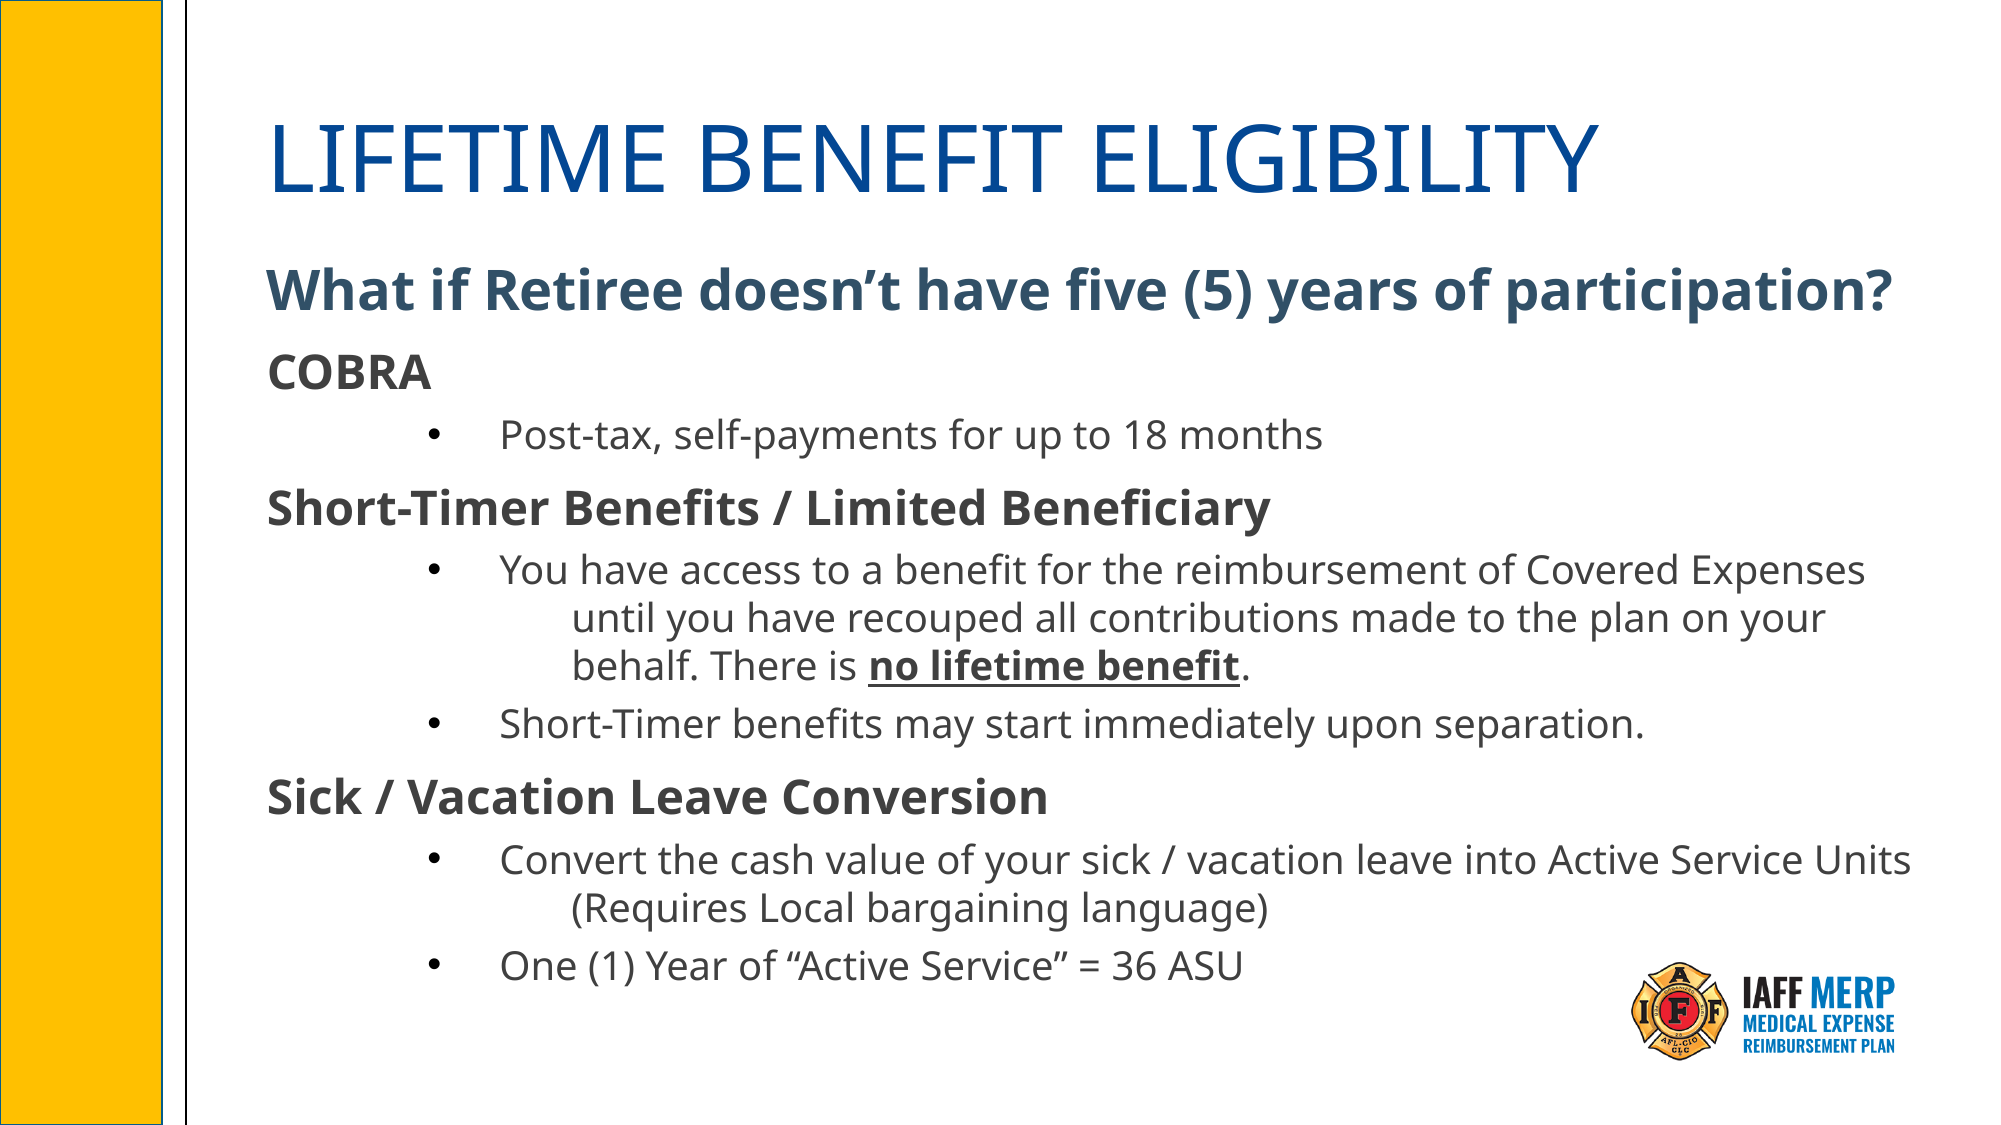

# Lifetime benefit eligibility
What if Retiree doesn’t have five (5) years of participation?
COBRA
Post-tax, self-payments for up to 18 months
Short-Timer Benefits / Limited Beneficiary
You have access to a benefit for the reimbursement of Covered Expenses until you have recouped all contributions made to the plan on your behalf. There is no lifetime benefit.
Short-Timer benefits may start immediately upon separation.
Sick / Vacation Leave Conversion
Convert the cash value of your sick / vacation leave into Active Service Units (Requires Local bargaining language)
One (1) Year of “Active Service” = 36 ASU